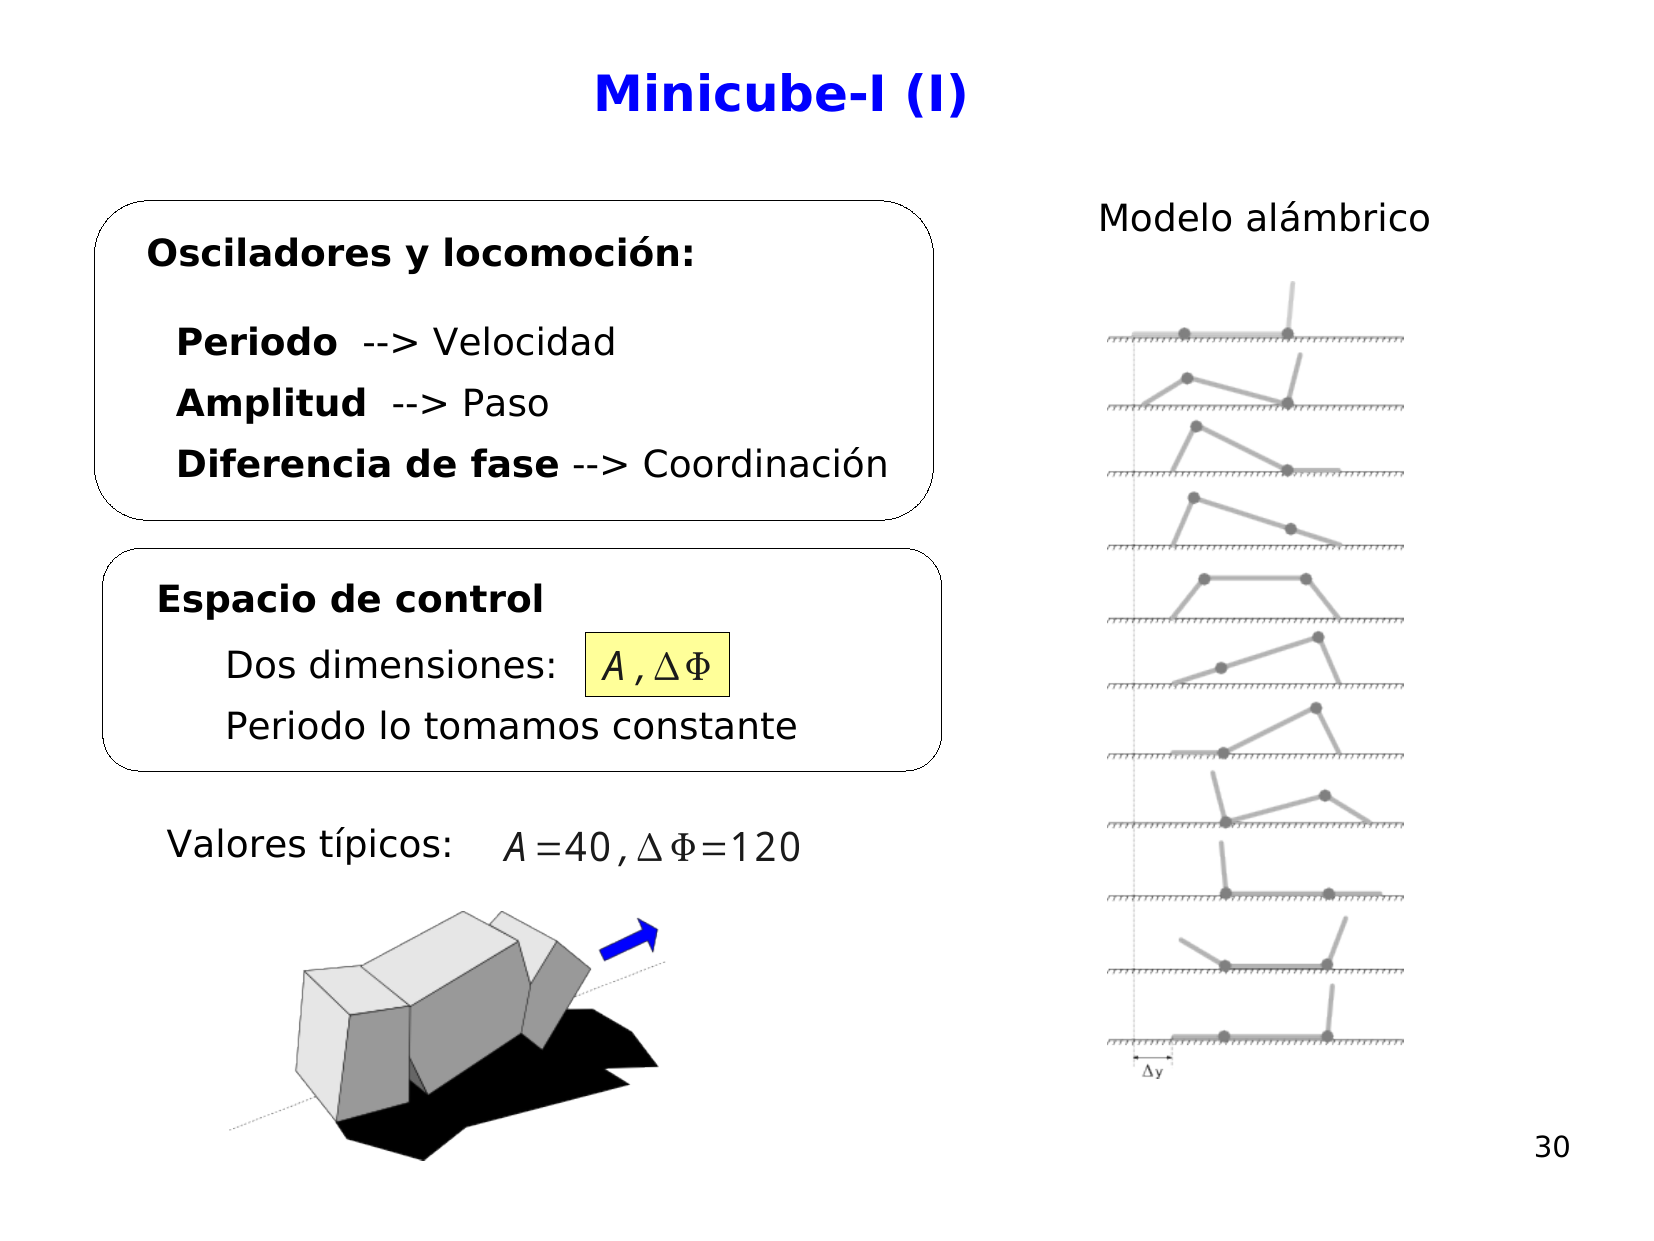

Minicube-I (I)
Modelo alámbrico
Osciladores y locomoción:
 Periodo --> Velocidad
 Amplitud --> Paso
 Diferencia de fase --> Coordinación
Espacio de control
 Dos dimensiones:
 Periodo lo tomamos constante
Valores típicos:
30